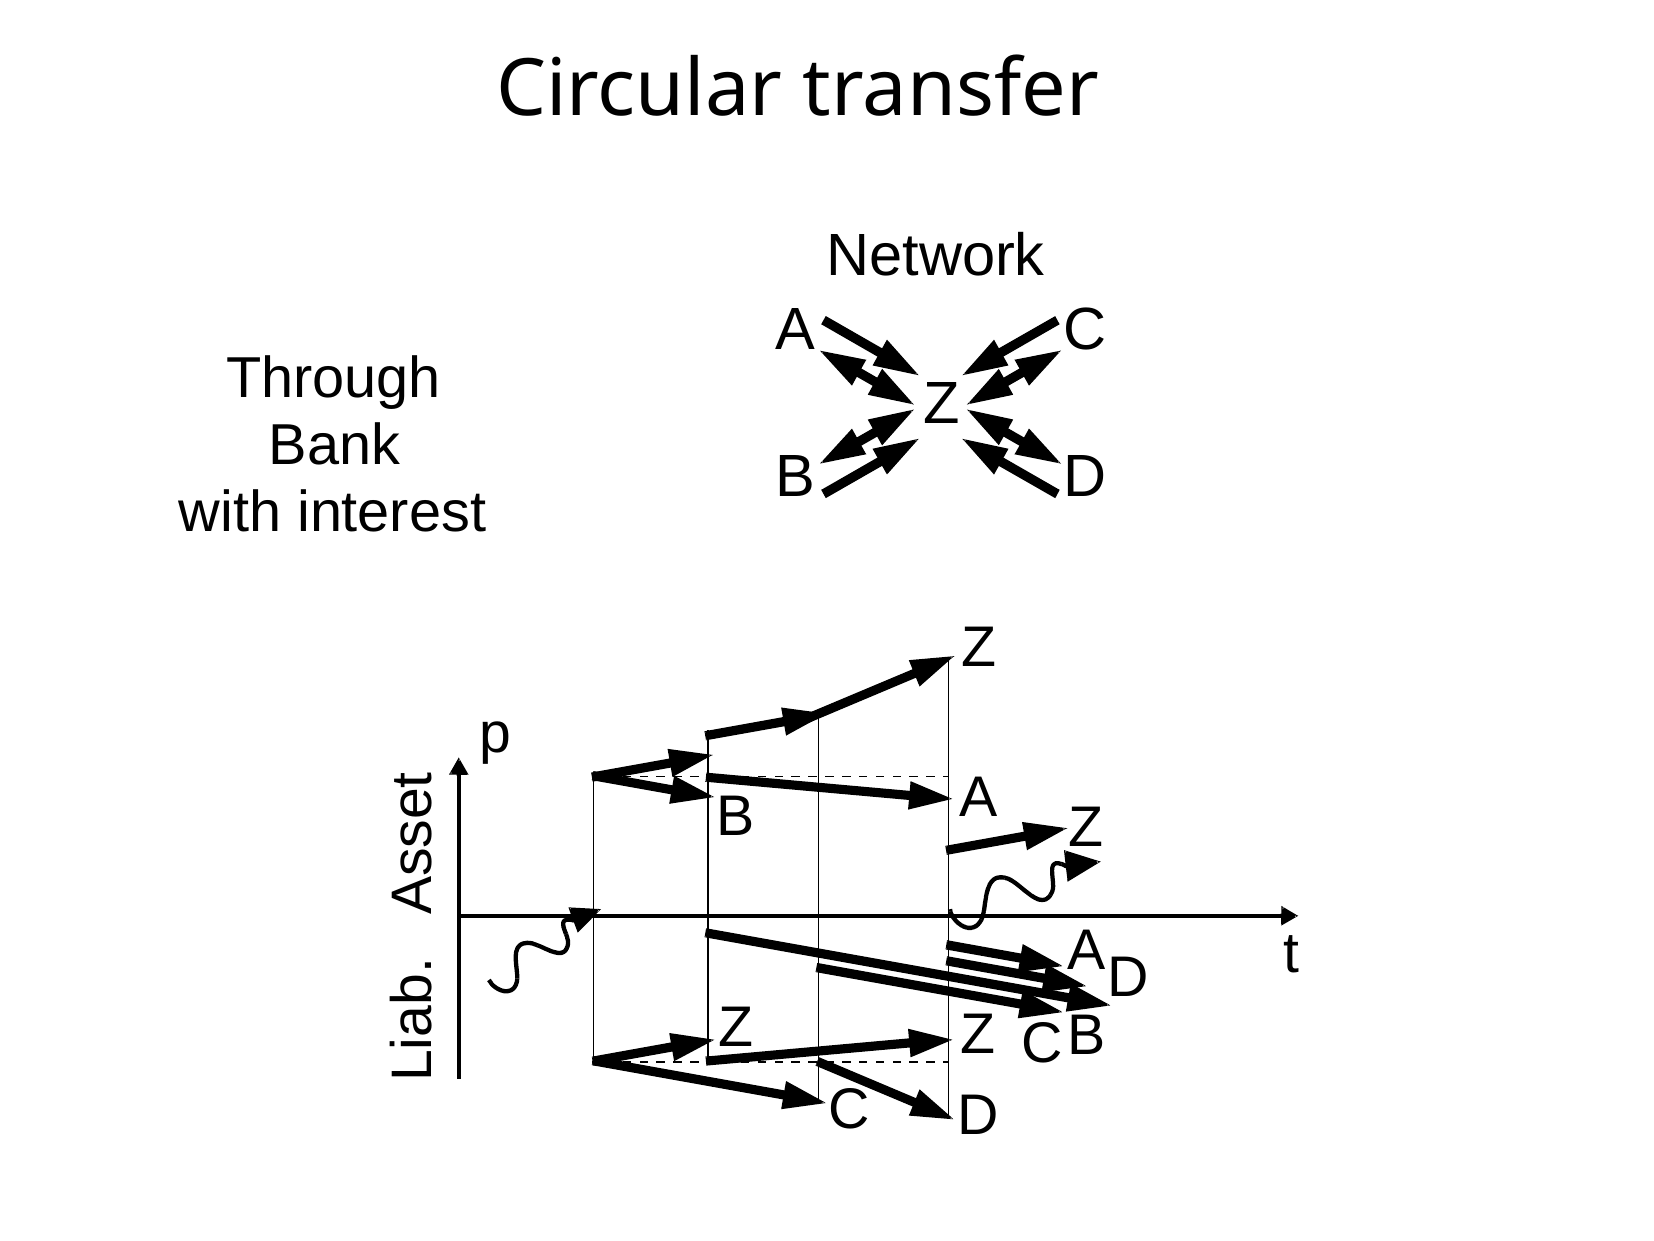

Circular transfer
Network
A
C
Through
Z
Bank
B
D
with interest
Z
p
A
B
Z
Asset
A
t
D
Liab.
Z
Z
B
C
C
D